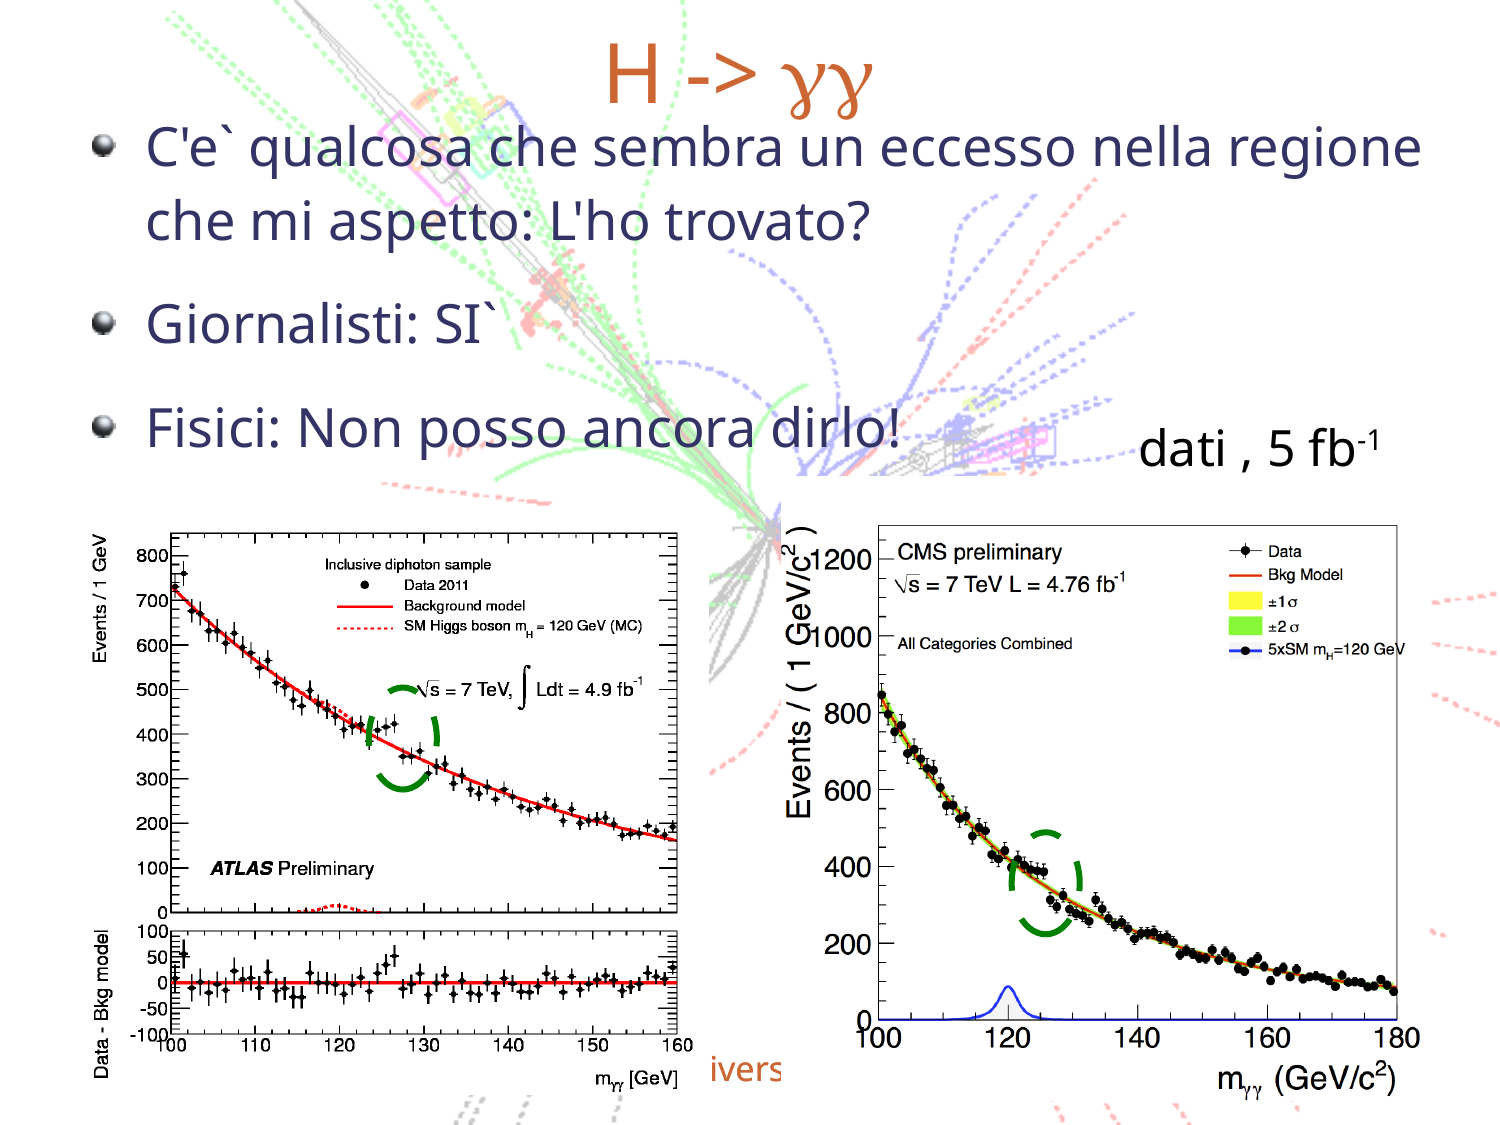

# H -> gg
C'e` qualcosa che sembra un eccesso nella regione che mi aspetto: L'ho trovato?
Giornalisti: SI`
Fisici: Non posso ancora dirlo!
dati , 5 fb-1
43